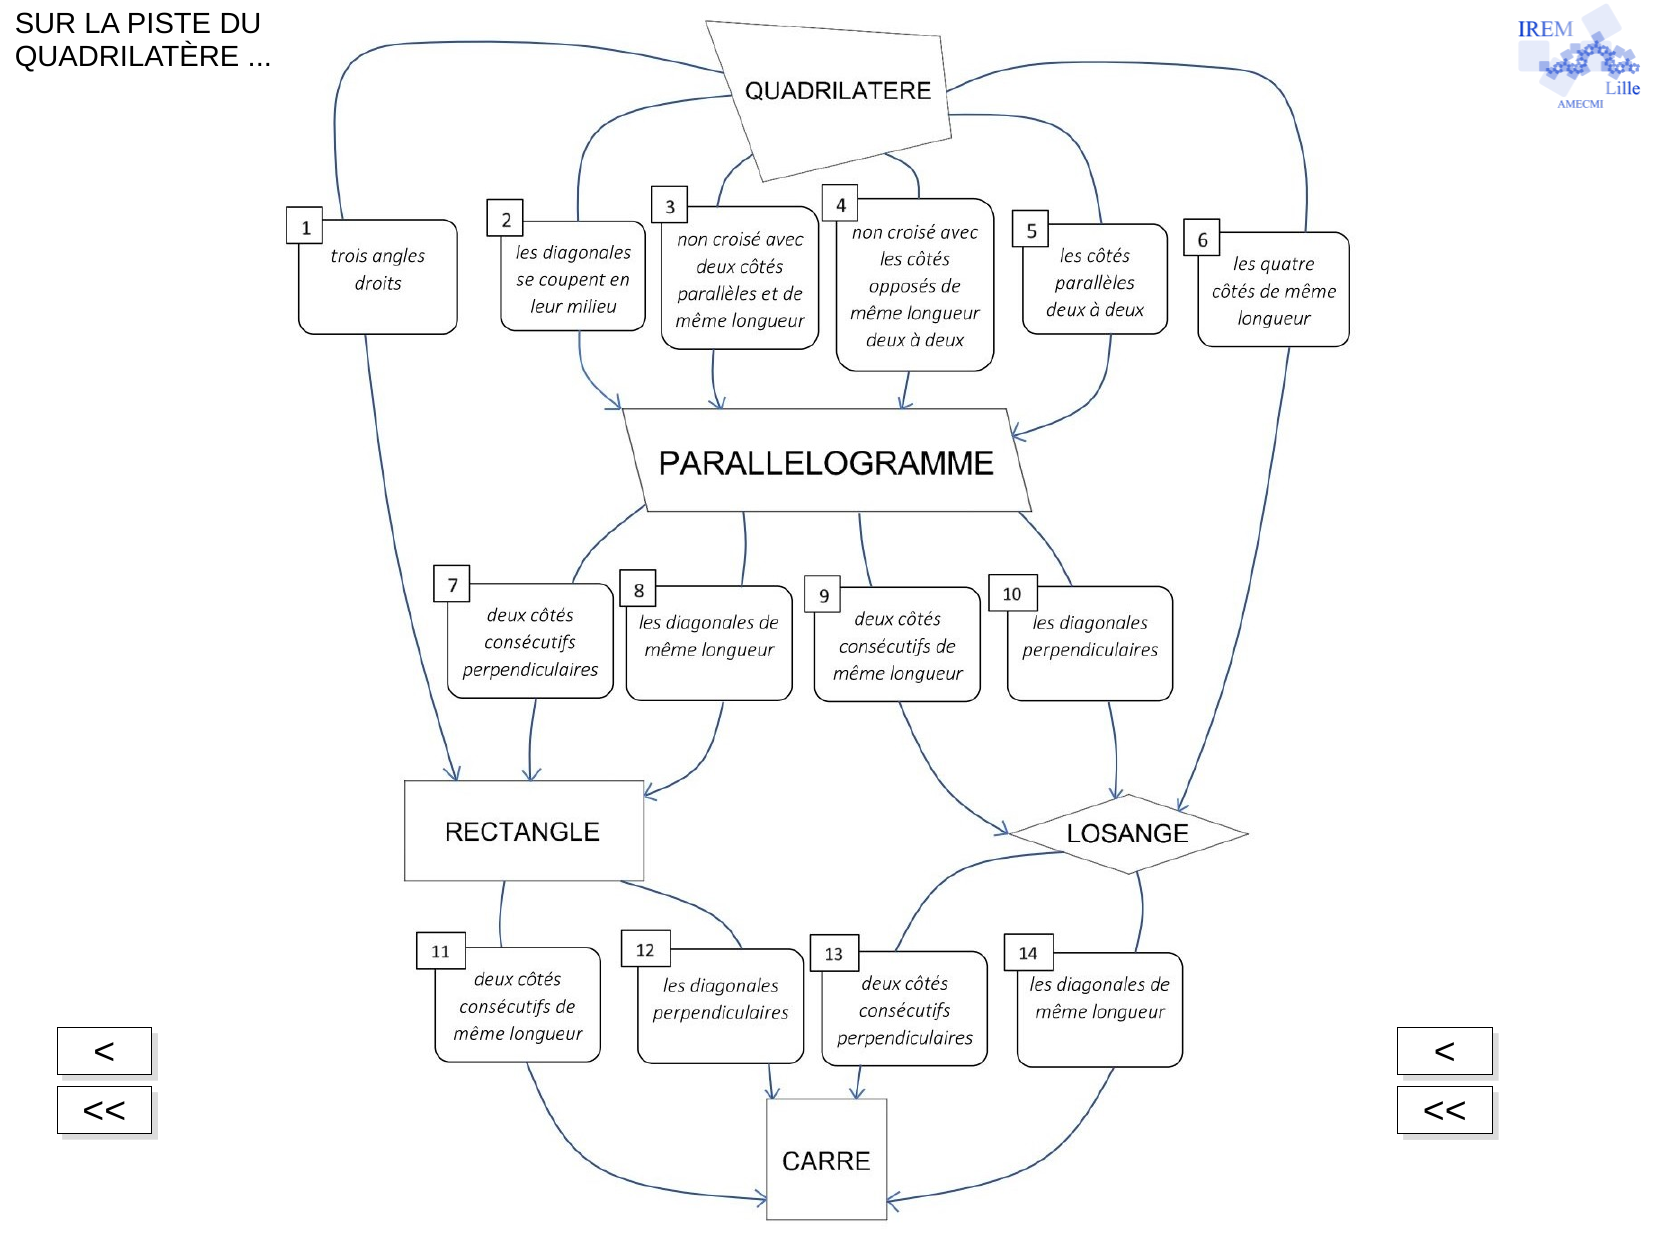

SUR LA PISTE DU
QUADRILATÈRE ...
<
<
<<
<<